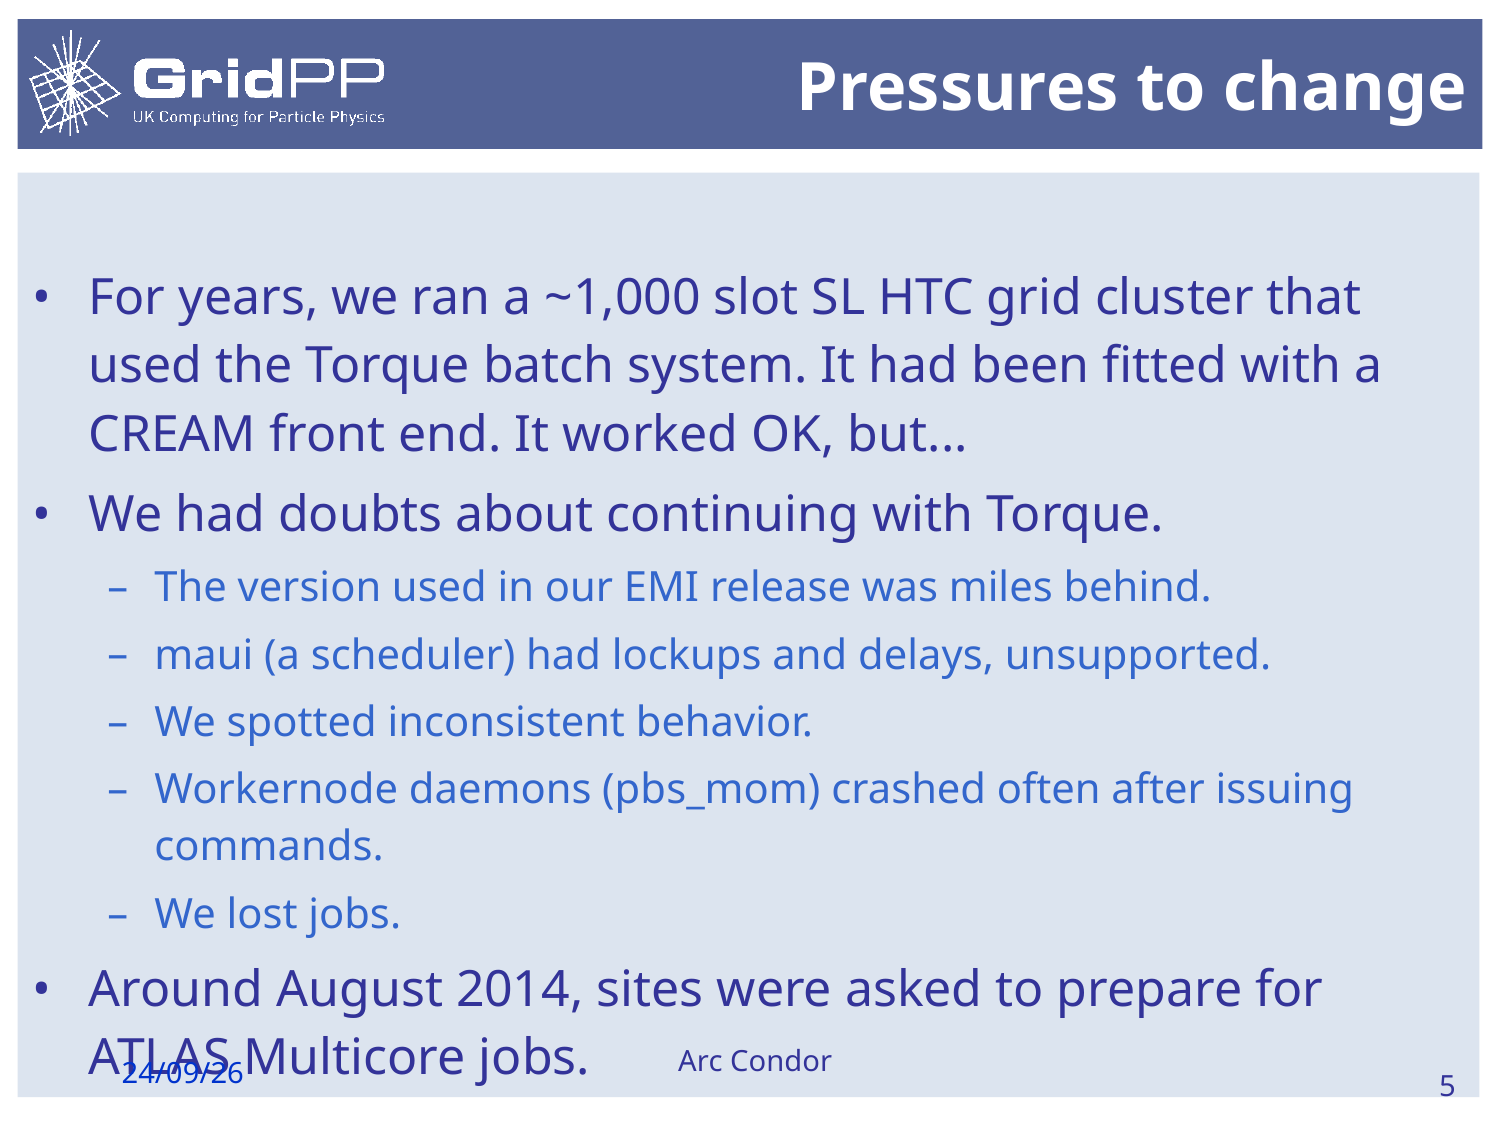

# Pressures to change
For years, we ran a ~1,000 slot SL HTC grid cluster that used the Torque batch system. It had been fitted with a CREAM front end. It worked OK, but...
We had doubts about continuing with Torque.
The version used in our EMI release was miles behind.
maui (a scheduler) had lockups and delays, unsupported.
We spotted inconsistent behavior.
Workernode daemons (pbs_mom) crashed often after issuing commands.
We lost jobs.
Around August 2014, sites were asked to prepare for ATLAS Multicore jobs.
Arc Condor